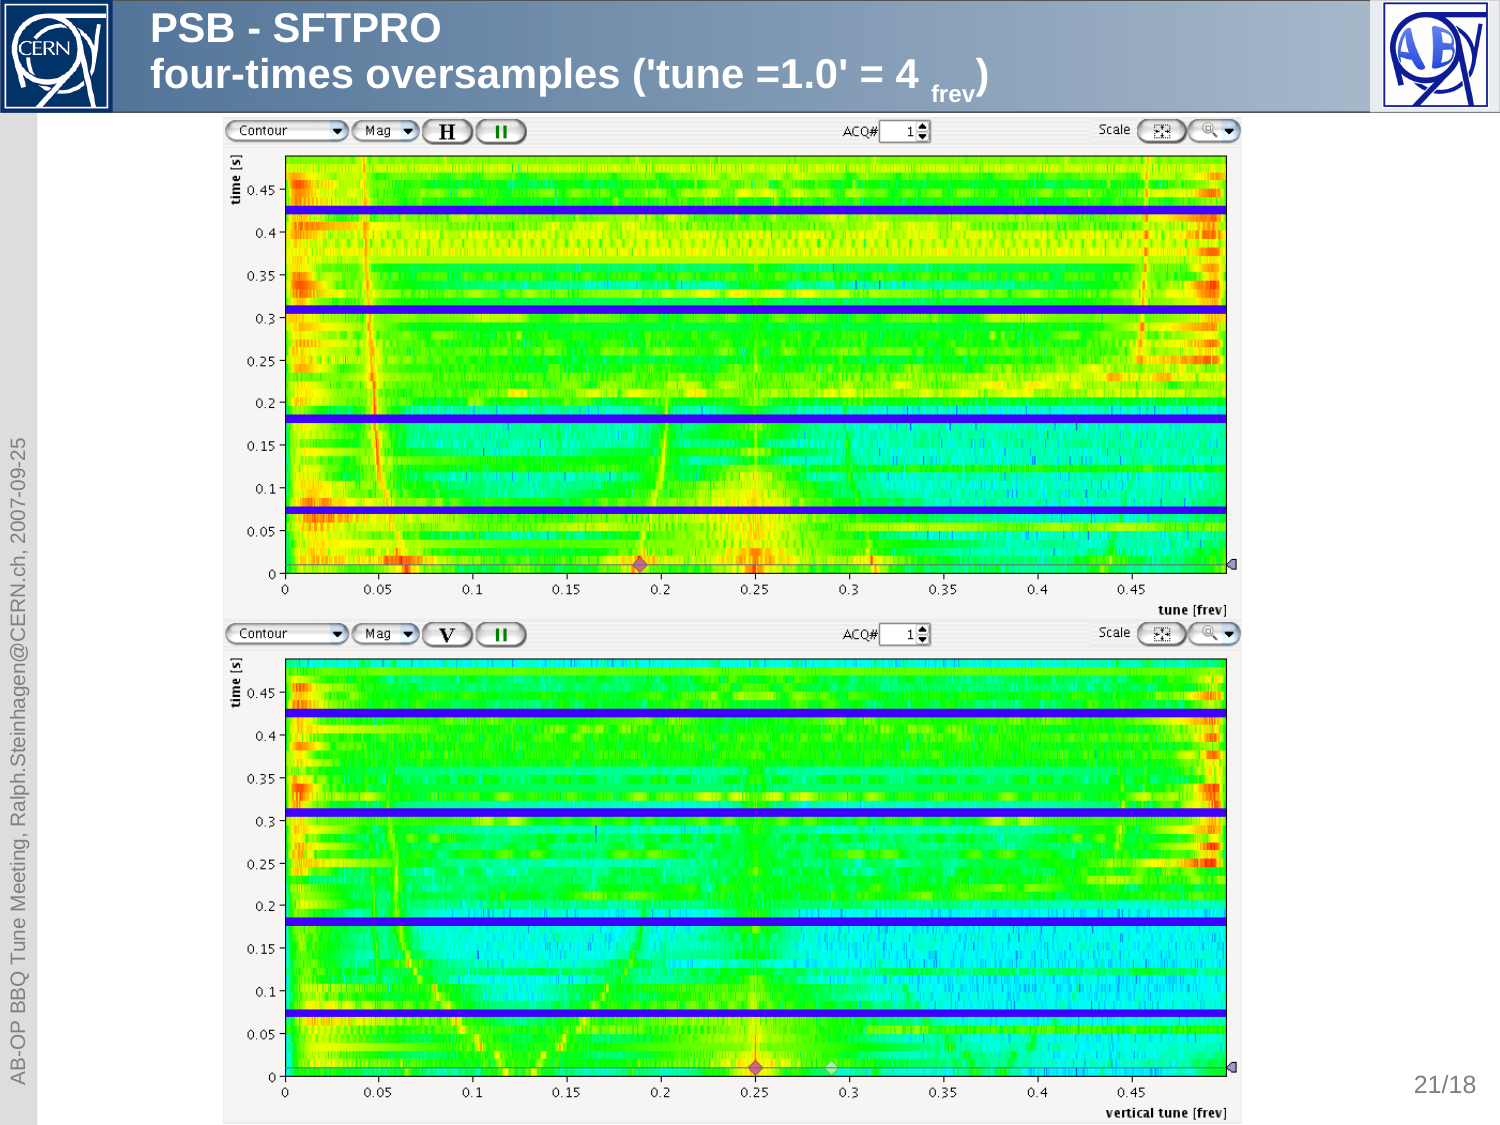

# PSB - SFTPRO four-times oversamples ('tune =1.0' = 4 frev)